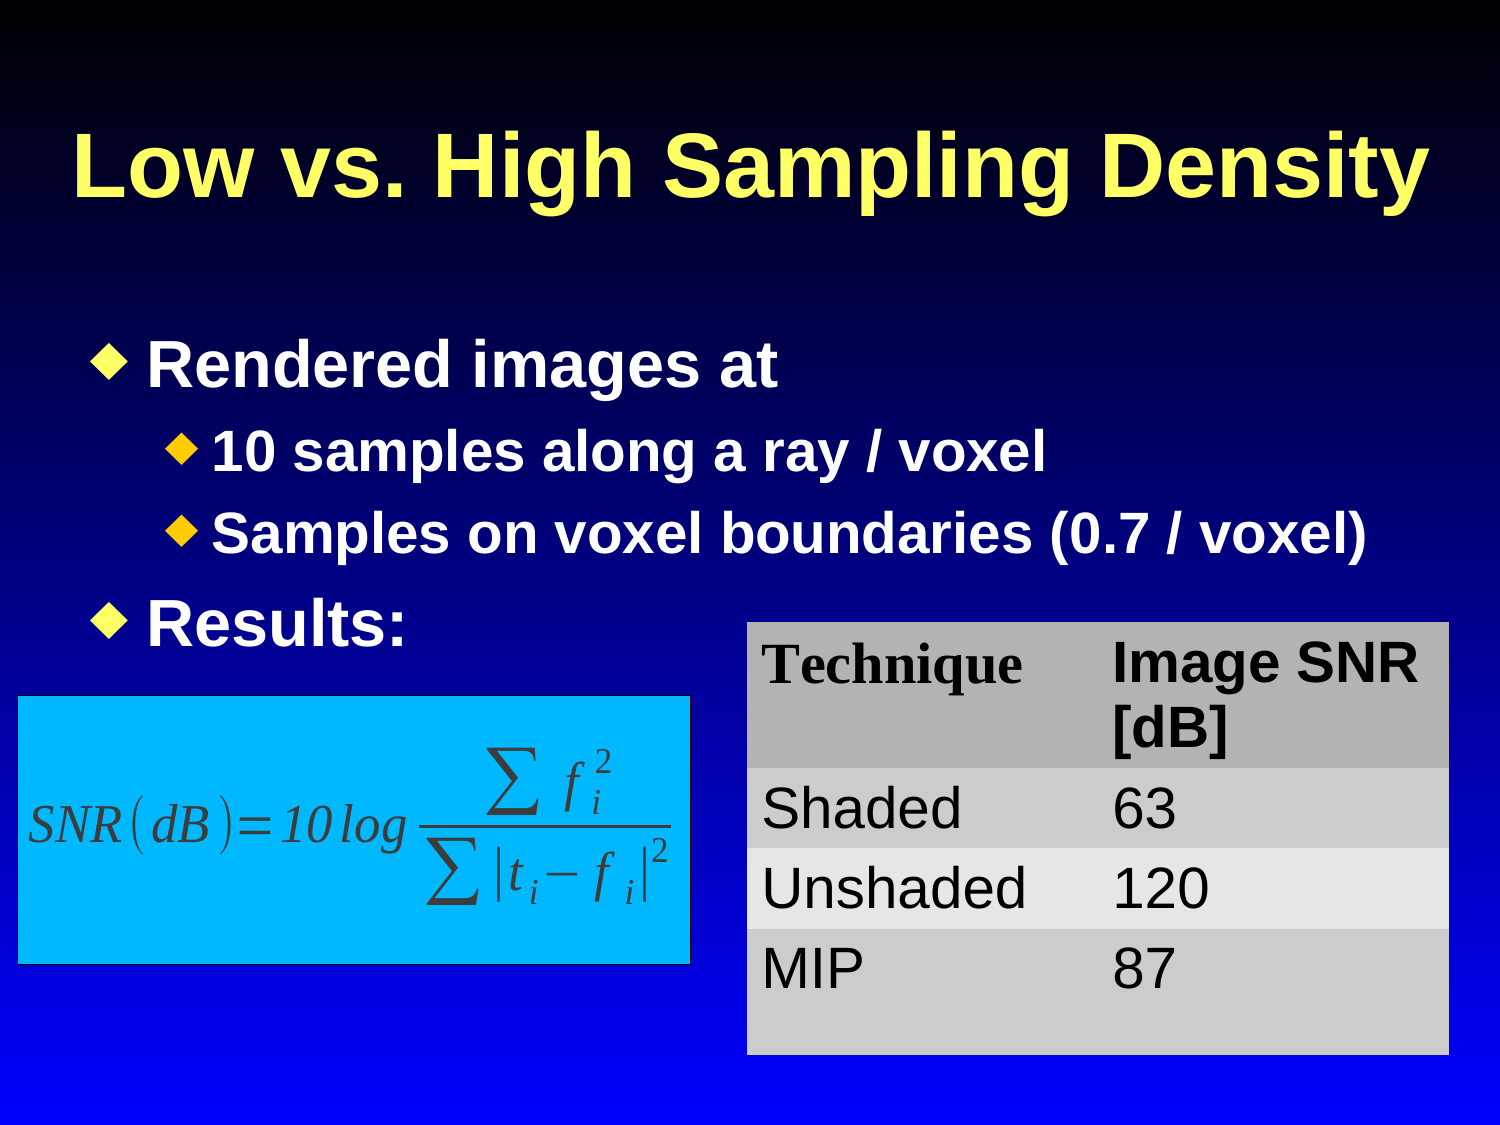

# Low vs. High Sampling Density
Rendered images at
10 samples along a ray / voxel
Samples on voxel boundaries (0.7 / voxel)
Results:
| Technique | Image SNR [dB] |
| --- | --- |
| Shaded | 63 |
| Unshaded | 120 |
| MIP | 87 |